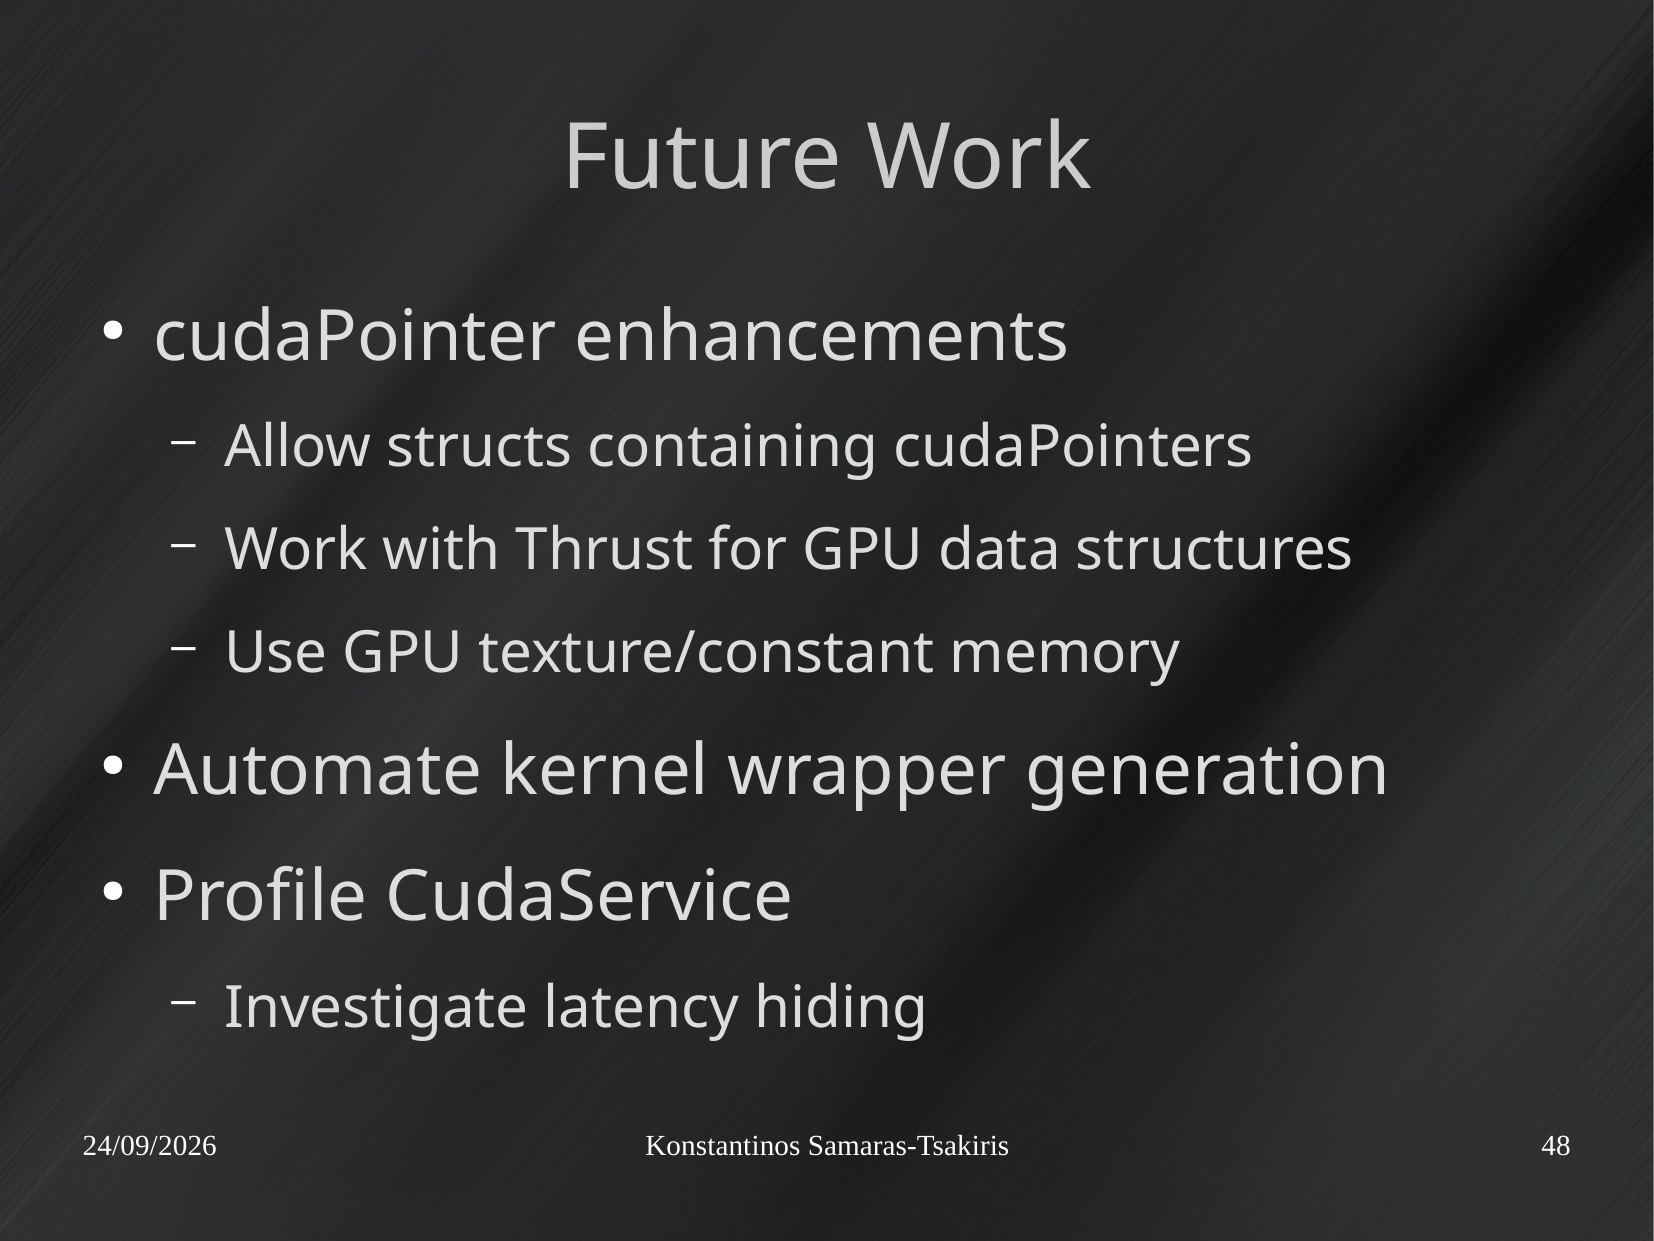

# Future Work
cudaPointer enhancements
Allow structs containing cudaPointers
Work with Thrust for GPU data structures
Use GPU texture/constant memory
Automate kernel wrapper generation
Profile CudaService
Investigate latency hiding
Konstantinos Samaras-Tsakiris
48